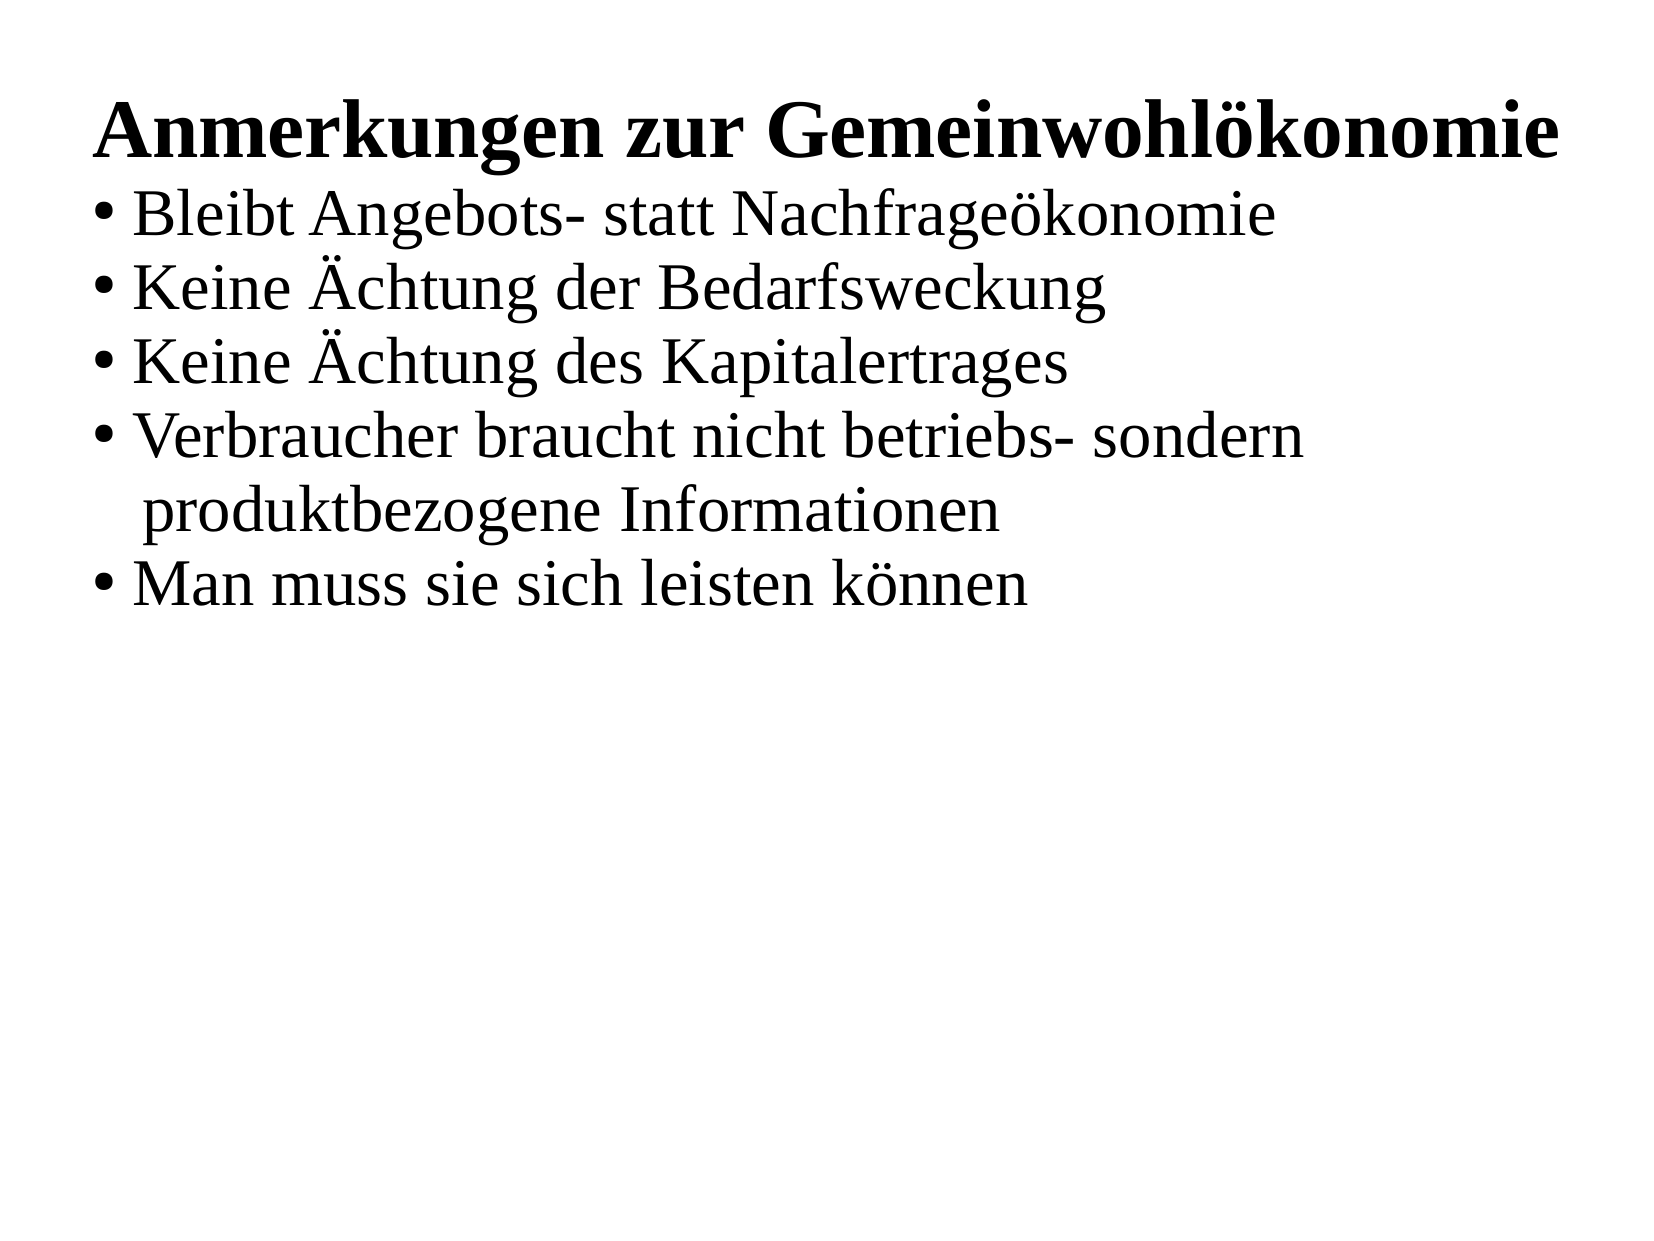

Anmerkungen zur Gemeinwohlökonomie
 Bleibt Angebots- statt Nachfrageökonomie
 Keine Ächtung der Bedarfsweckung
 Keine Ächtung des Kapitalertrages
 Verbraucher braucht nicht betriebs- sondern produktbezogene Informationen
 Man muss sie sich leisten können